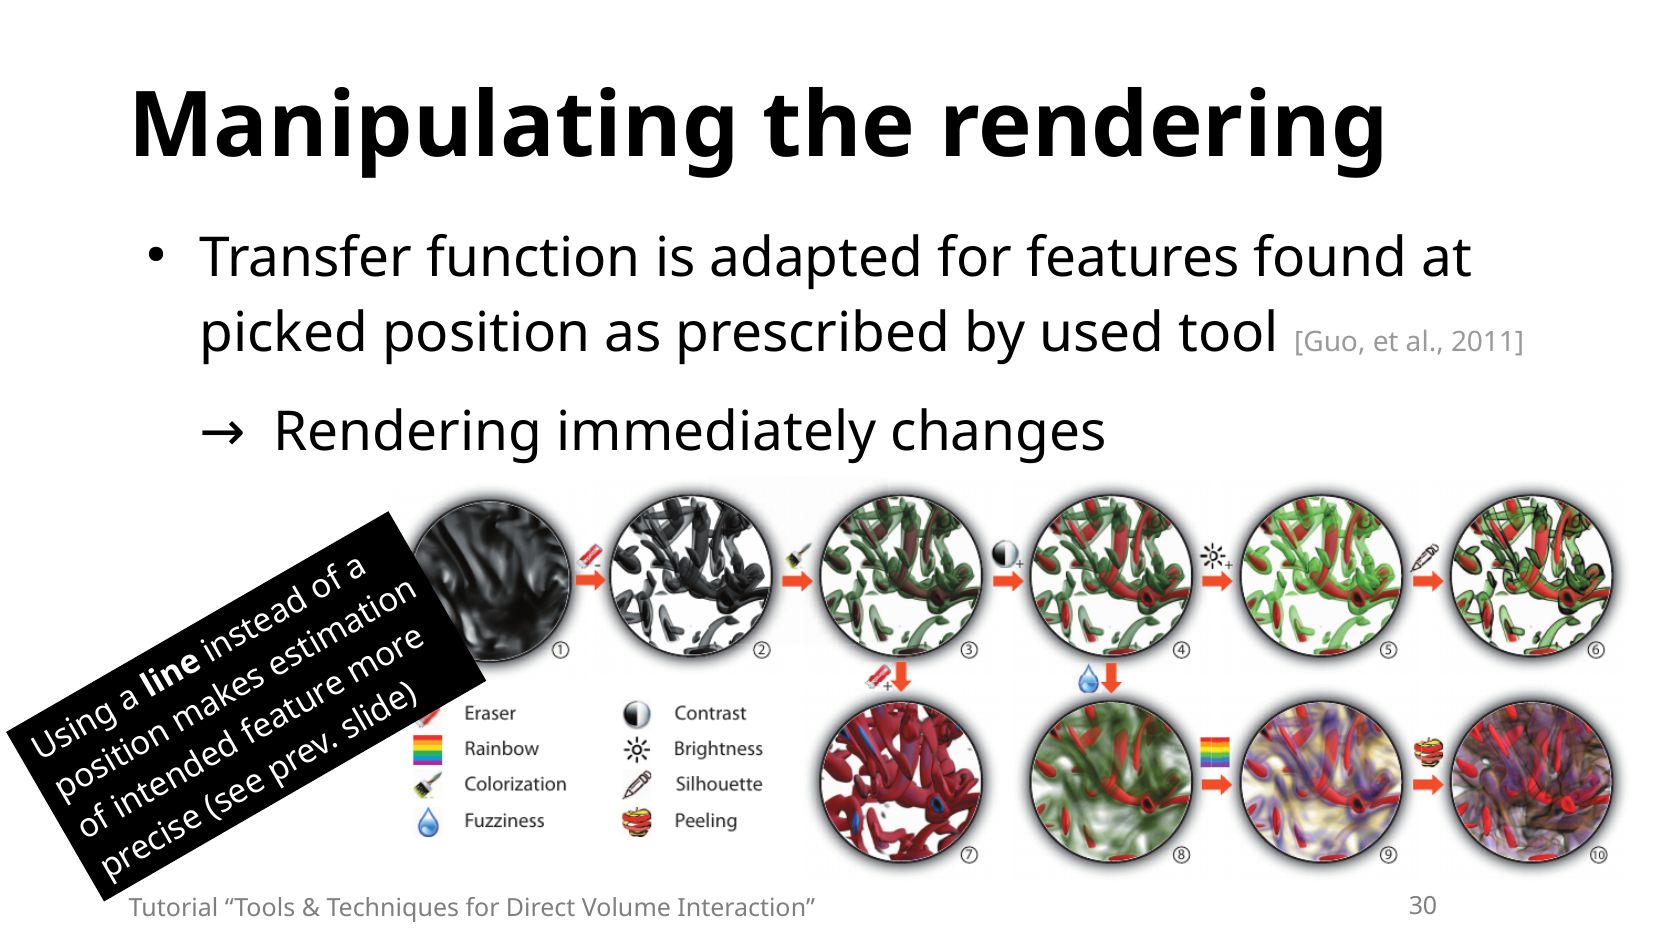

# Manipulating the rendering
Transfer function is adapted for features found at picked position as prescribed by used tool [Guo, et al., 2011]
→ Rendering immediately changes
Using a line instead of a
position makes estimation
of intended feature more
precise (see prev. slide)
30
Alexander Wiebel - Vortrag Fachhochschule Flensburg
2011-06-27